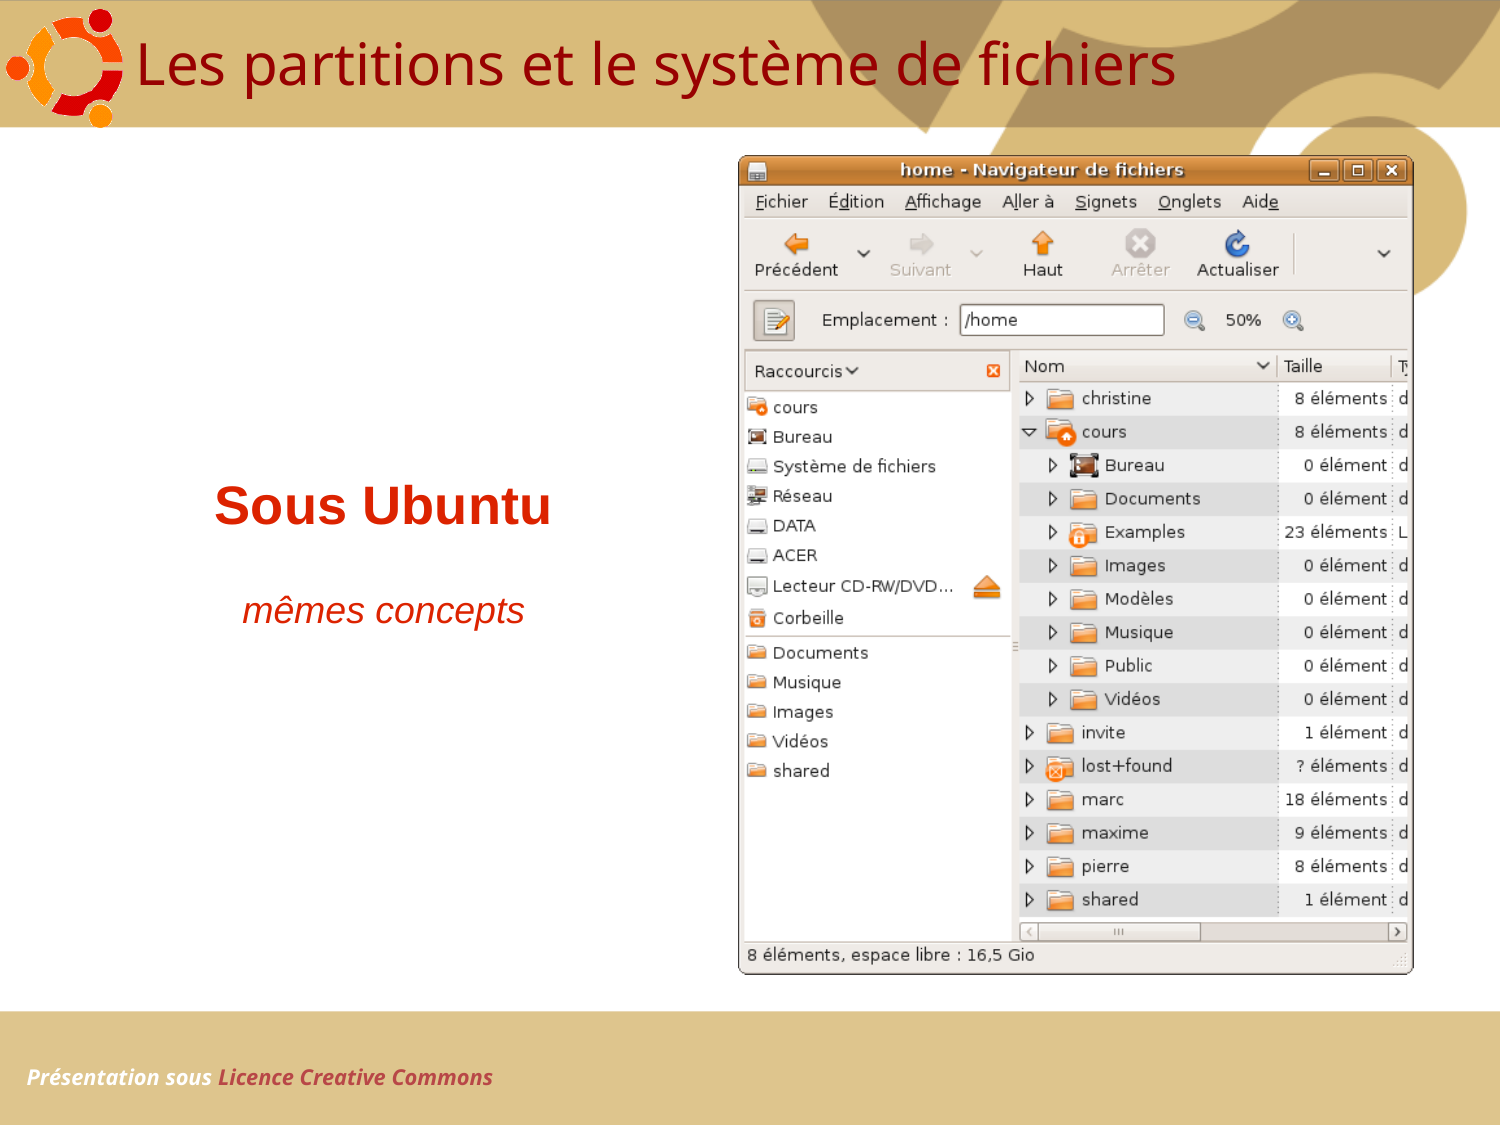

# Les partitions et le système de fichiers
Sous Ubuntu
mêmes concepts